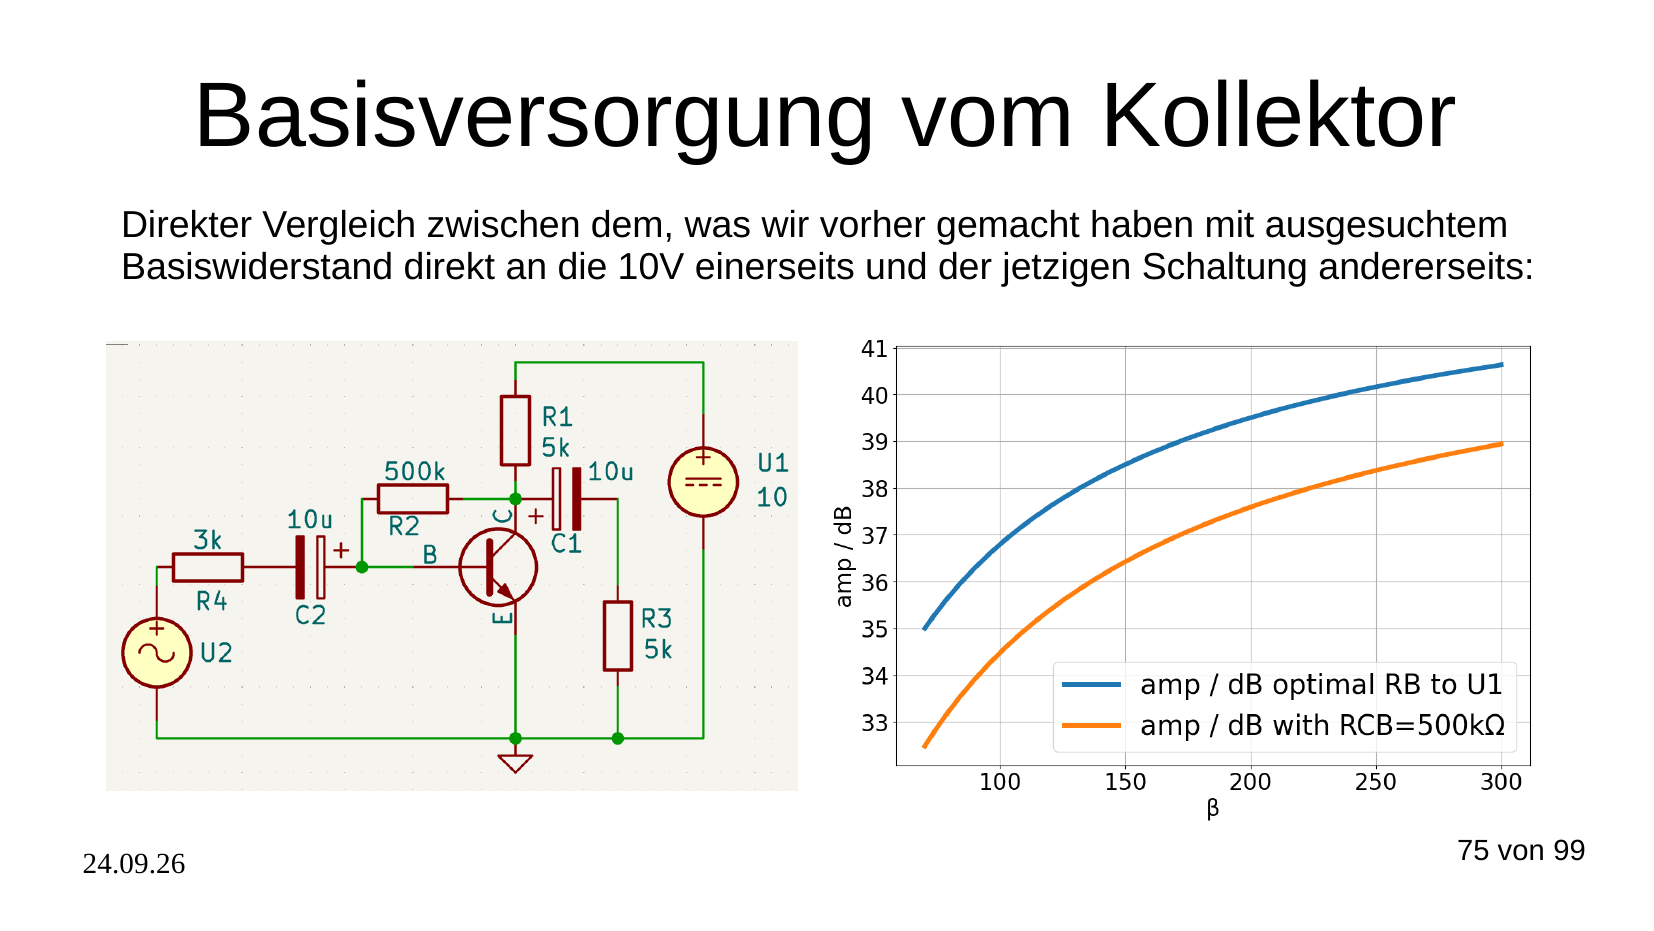

# Basisversorgung vom Kollektor
Direkter Vergleich zwischen dem, was wir vorher gemacht haben mit ausgesuchtem
Basiswiderstand direkt an die 10V einerseits und der jetzigen Schaltung andererseits:
75